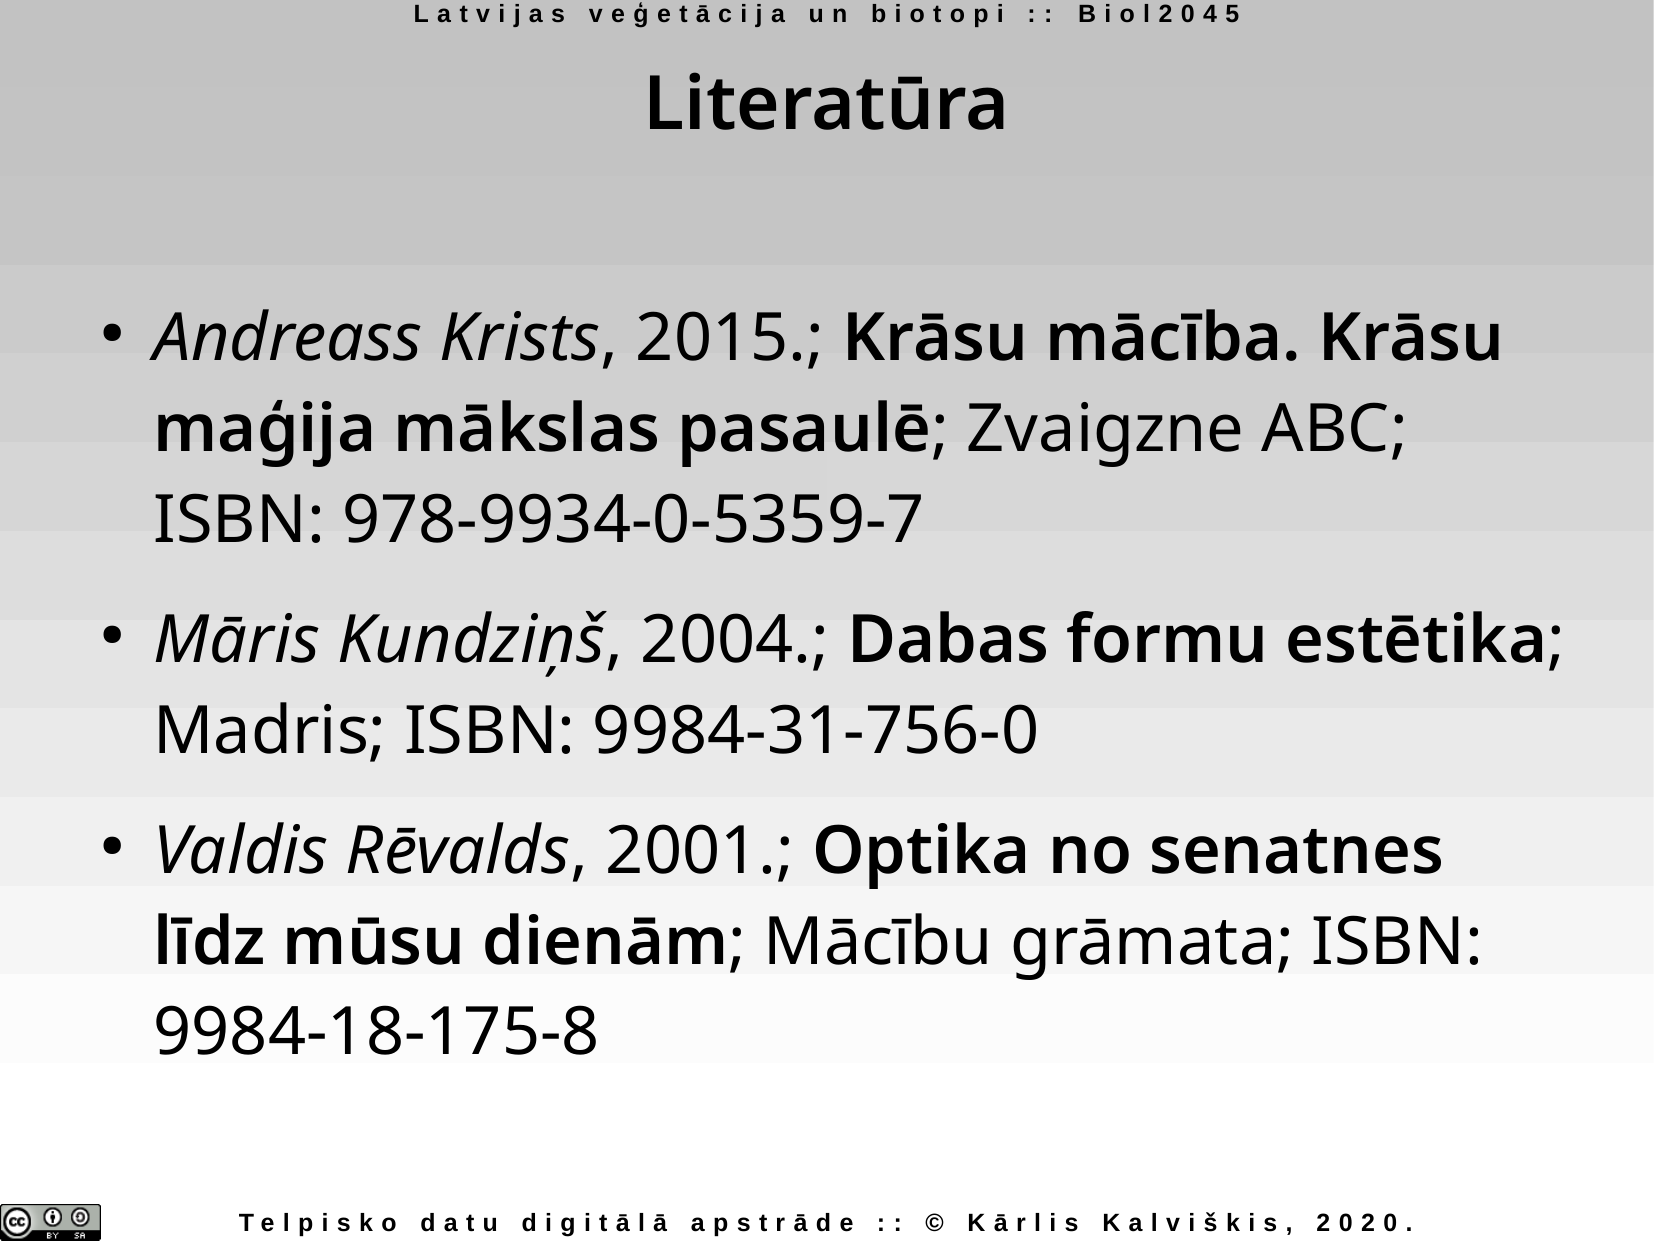

# Literatūra
Andreass Krists, 2015.; Krāsu mācība. Krāsu maģija mākslas pasaulē; Zvaigzne ABC; ISBN: 978-9934-0-5359-7
Māris Kundziņš, 2004.; Dabas formu estētika; Madris; ISBN: 9984-31-756-0
Valdis Rēvalds, 2001.; Optika no senatnes līdz mūsu dienām; Mācību grāmata; ISBN: 9984-18-175-8